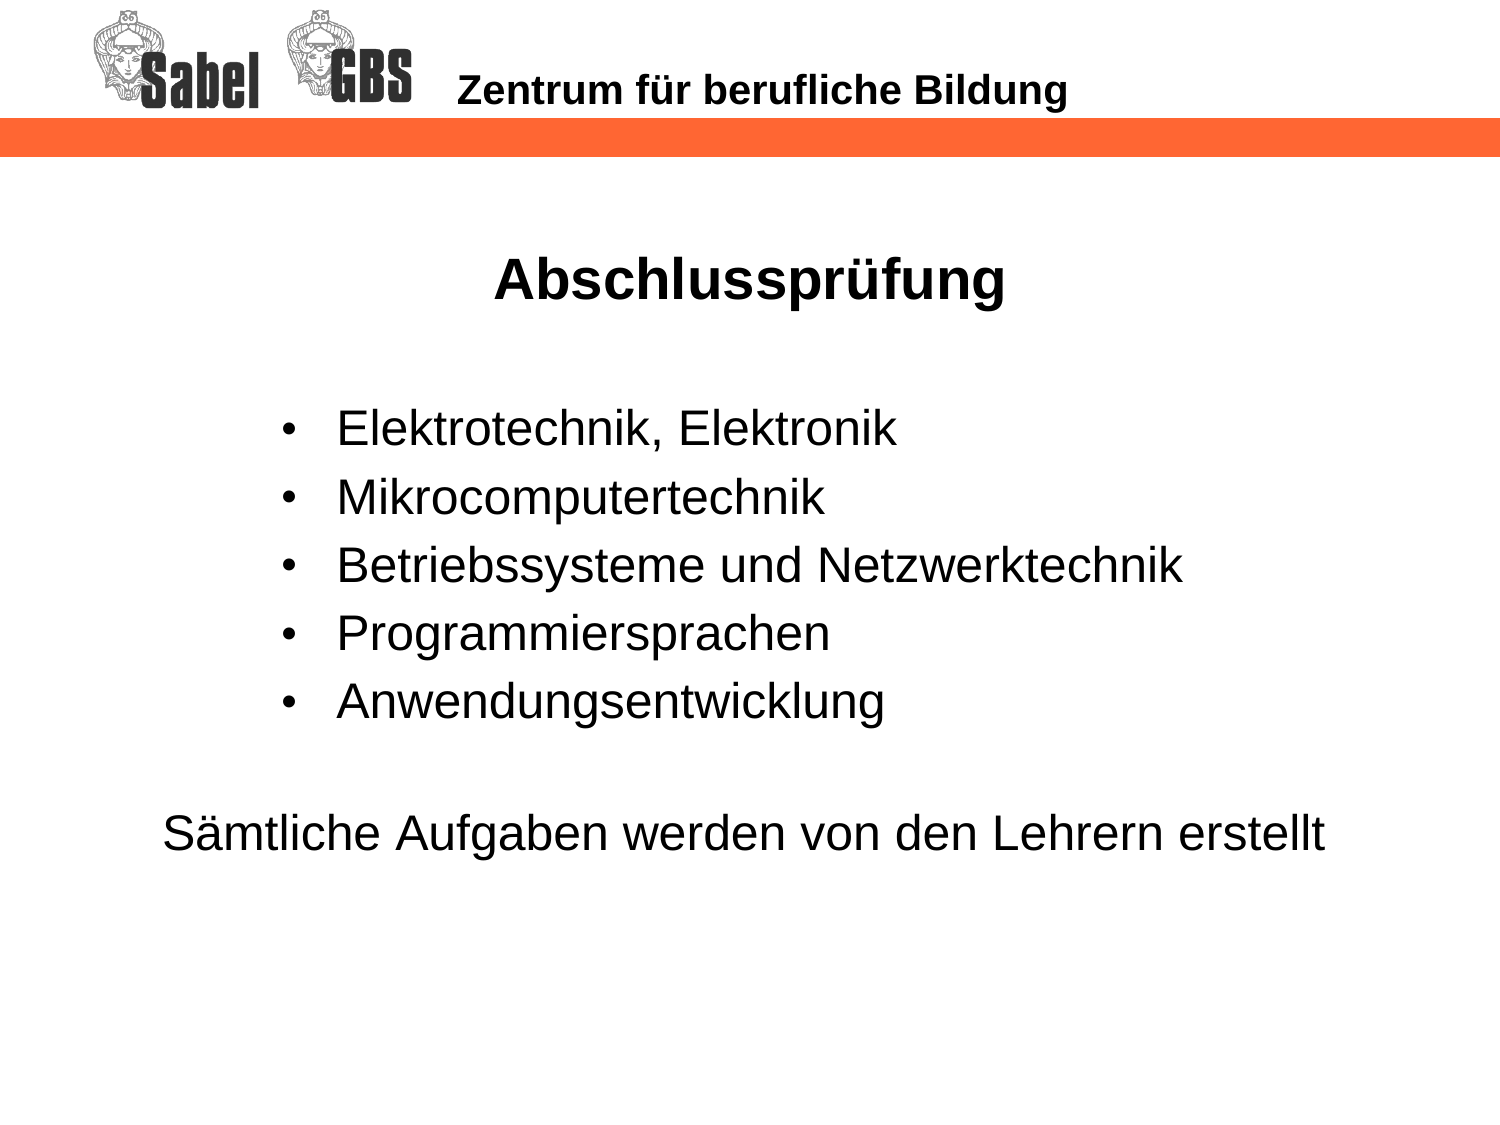

# Abschlussprüfung
Elektrotechnik, Elektronik
Mikrocomputertechnik
Betriebssysteme und Netzwerktechnik
Programmiersprachen
Anwendungsentwicklung
Sämtliche Aufgaben werden von den Lehrern erstellt